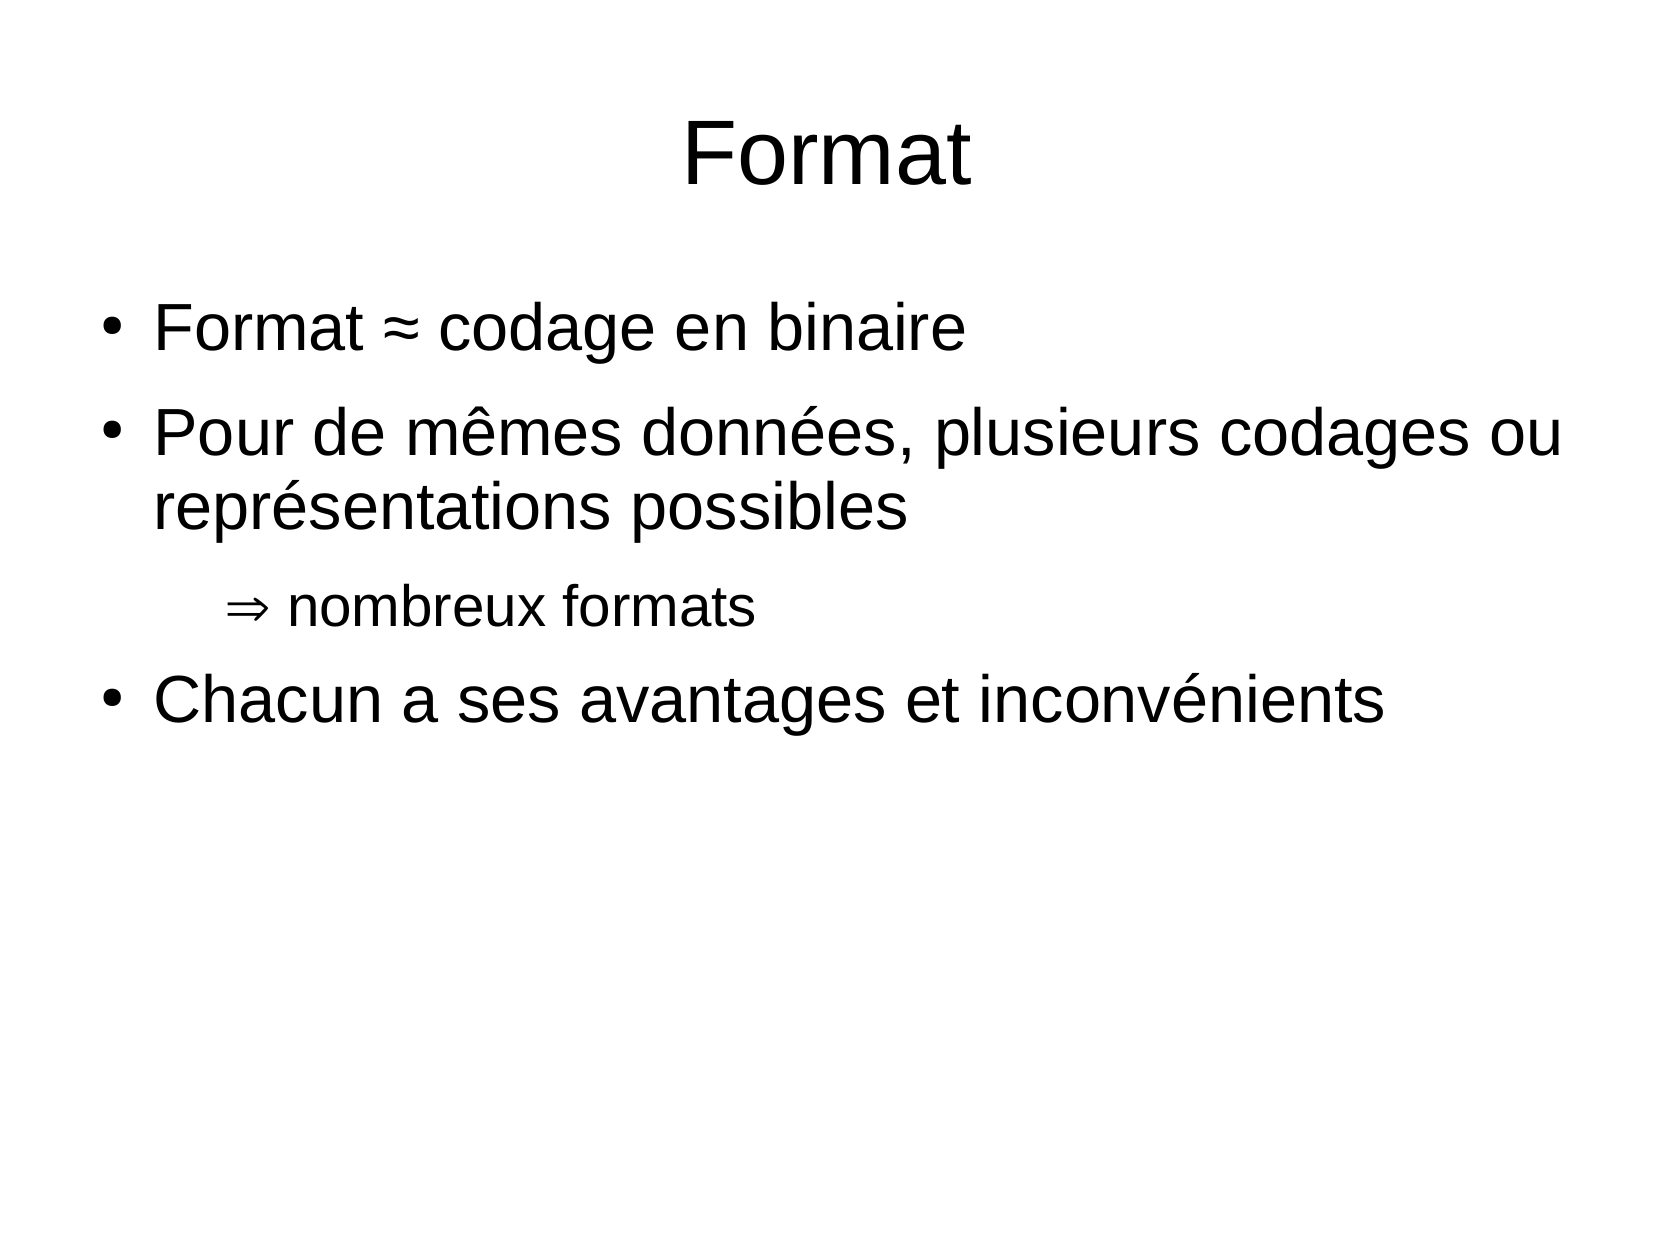

# Format
Format ≈ codage en binaire
Pour de mêmes données, plusieurs codages ou représentations possibles
⇒ nombreux formats
Chacun a ses avantages et inconvénients